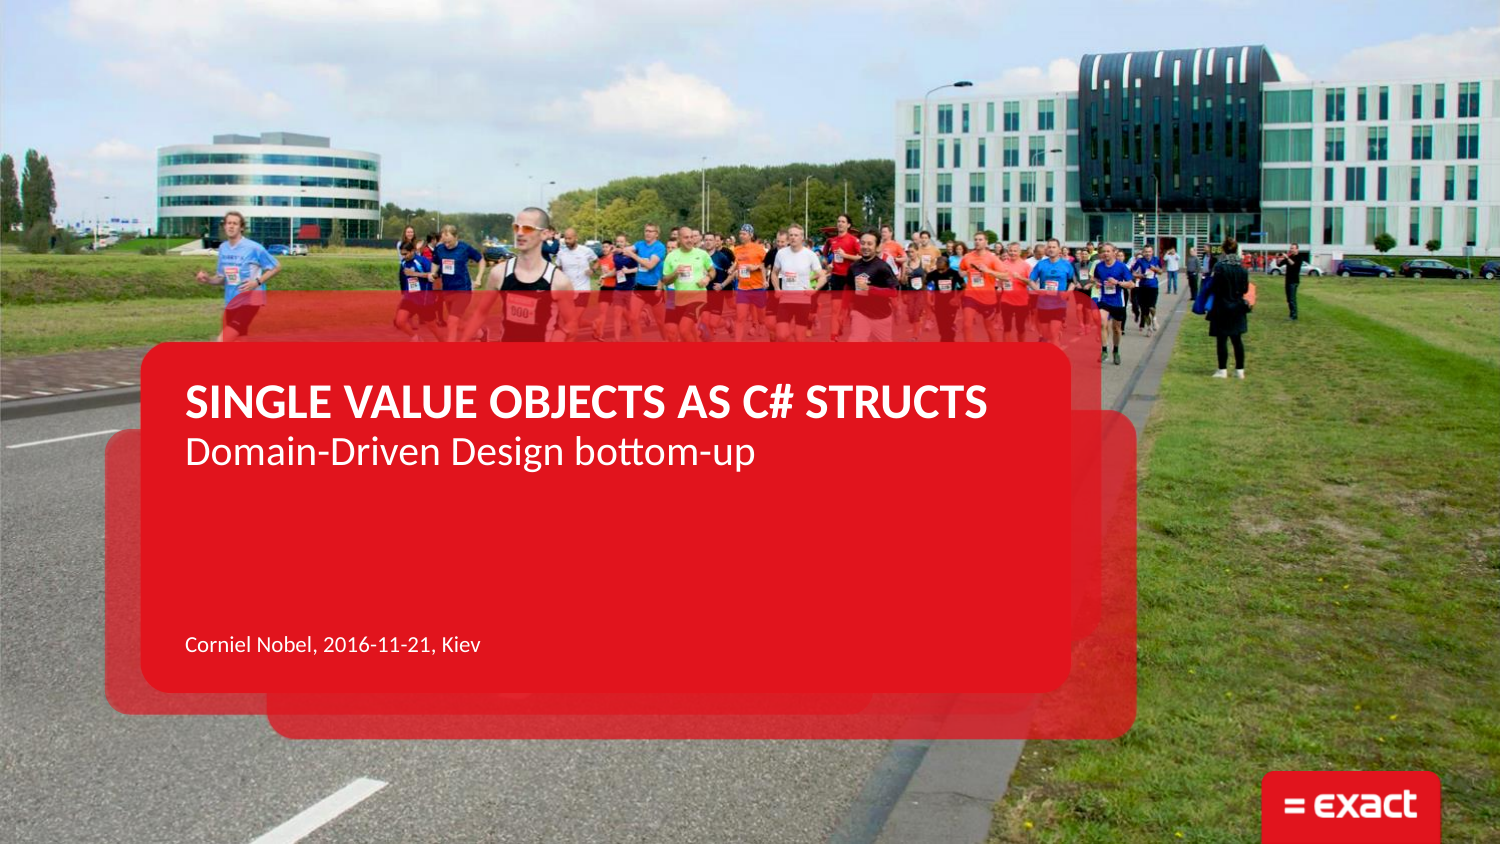

# Single Value Objects as C# structs
Domain-Driven Design bottom-up
Corniel Nobel, 2016-11-21, Kiev